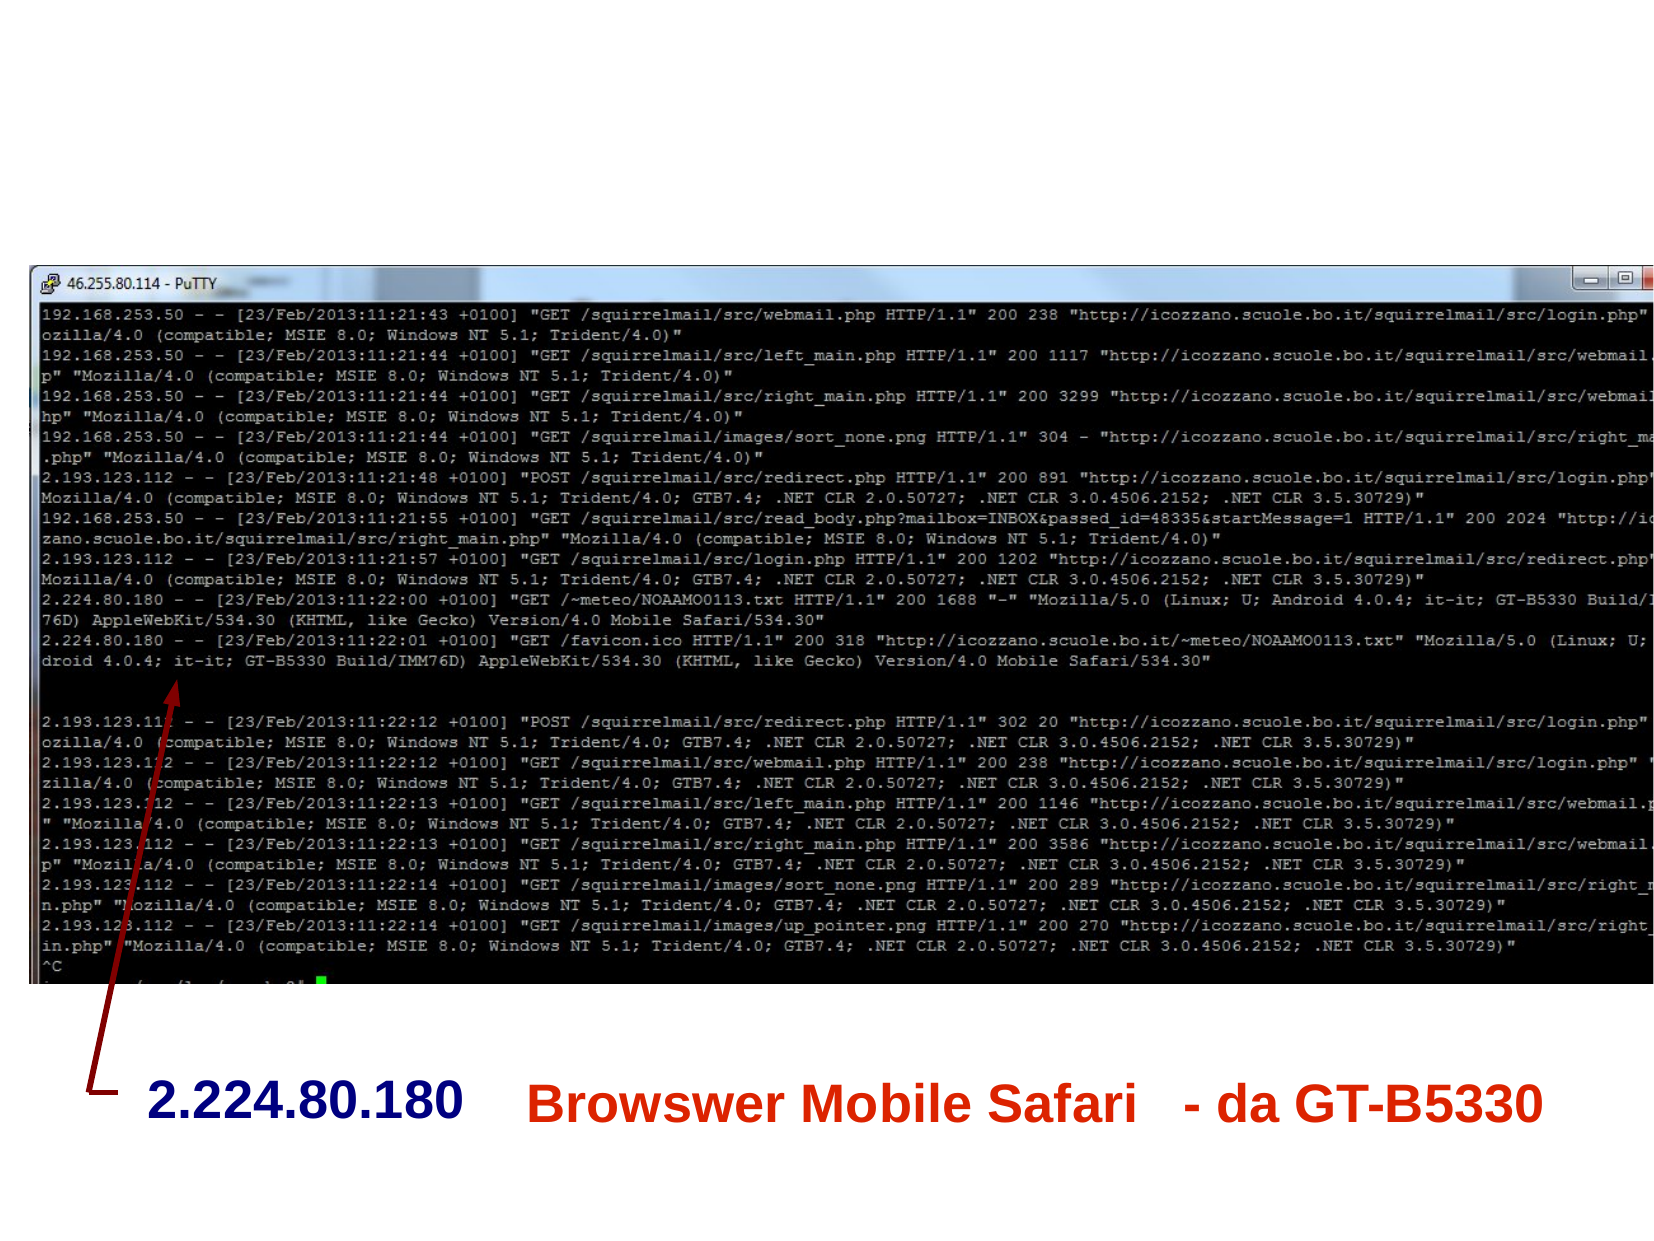

2.224.80.180
Browswer Mobile Safari - da GT-B5330